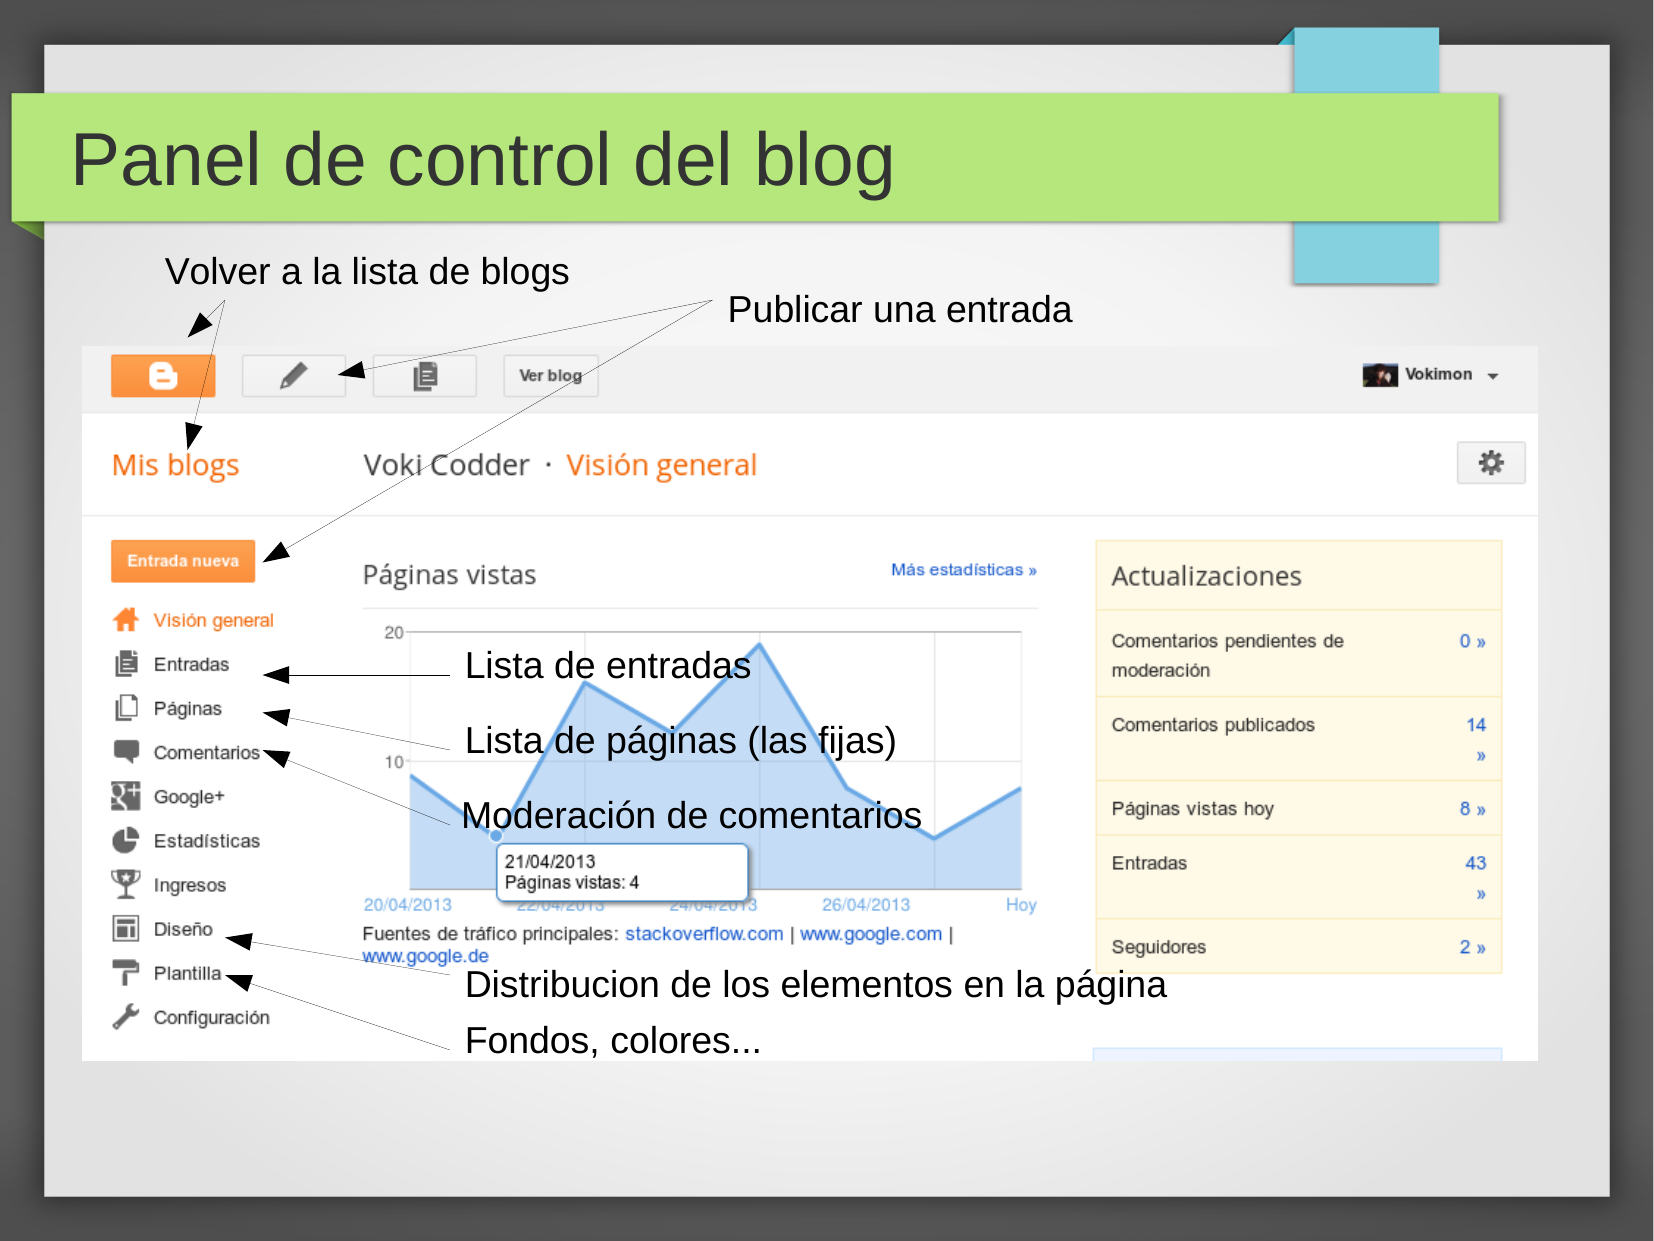

# Panel de control del blog
Volver a la lista de blogs
Publicar una entrada
Lista de entradas
Lista de páginas (las fijas)
Moderación de comentarios
Distribucion de los elementos en la página
Fondos, colores...